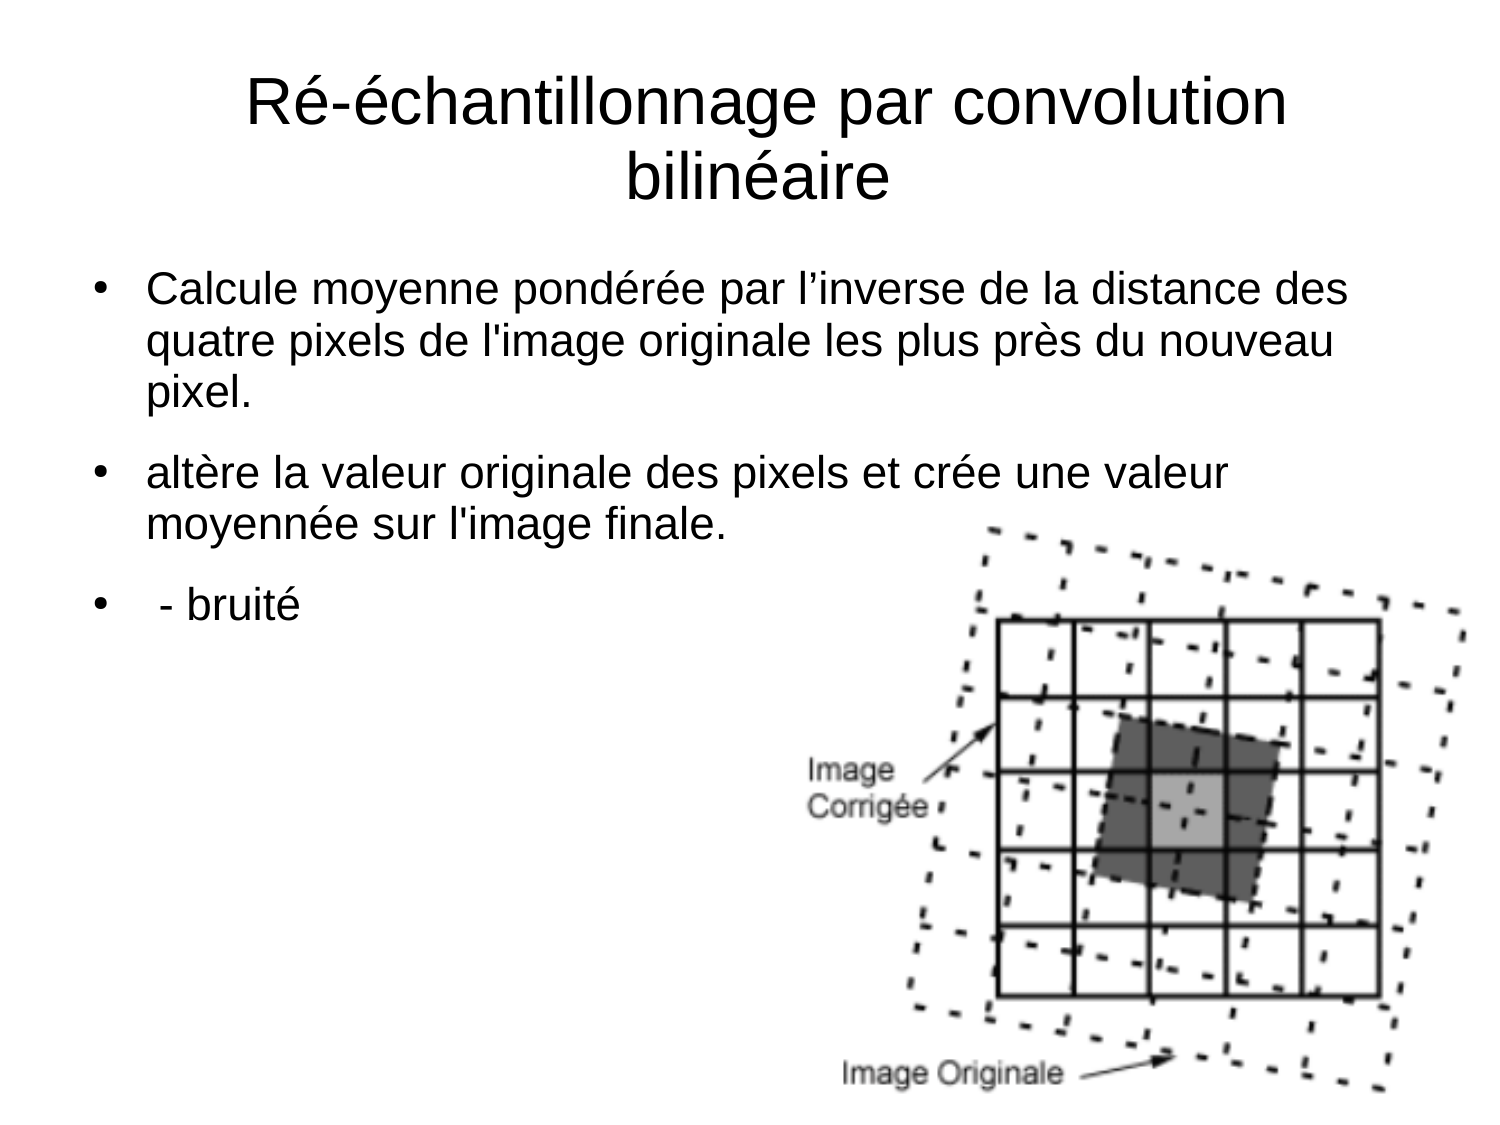

# Ré-échantillonnage par convolution bilinéaire
Calcule moyenne pondérée par l’inverse de la distance des quatre pixels de l'image originale les plus près du nouveau pixel.
altère la valeur originale des pixels et crée une valeur moyennée sur l'image finale.
 - bruité